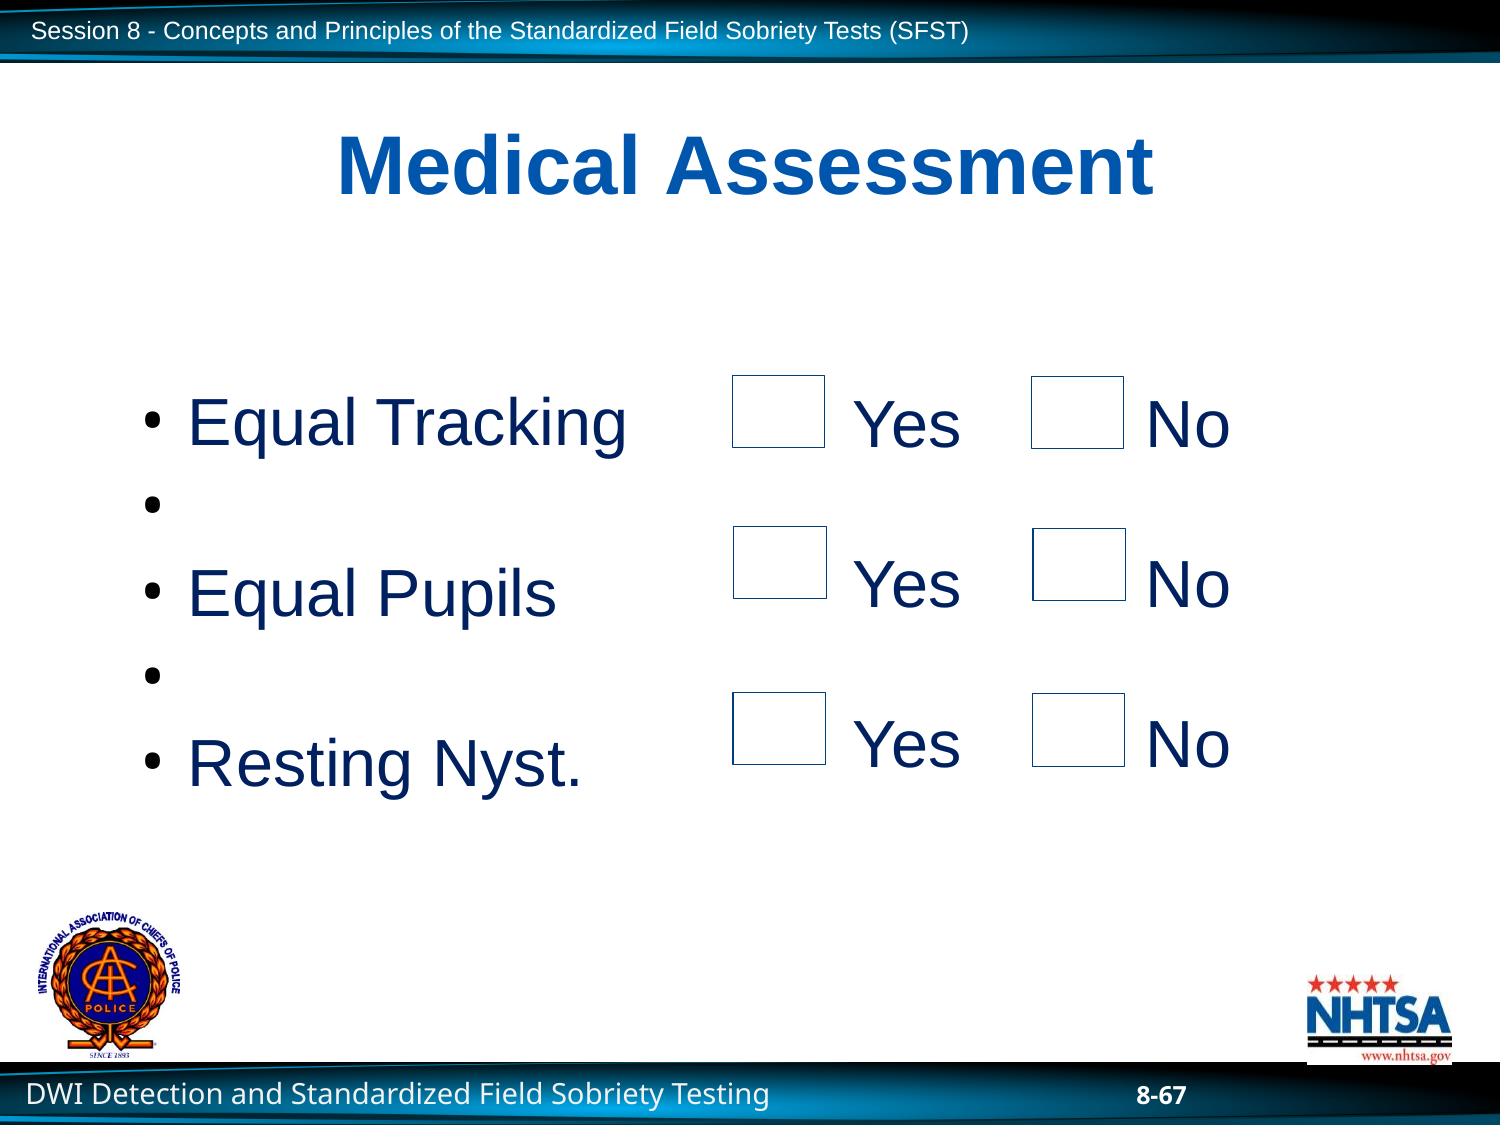

# Medical Assessment
Equal Tracking
Equal Pupils
Resting Nyst.
Yes No
Yes No
Yes No
8-65